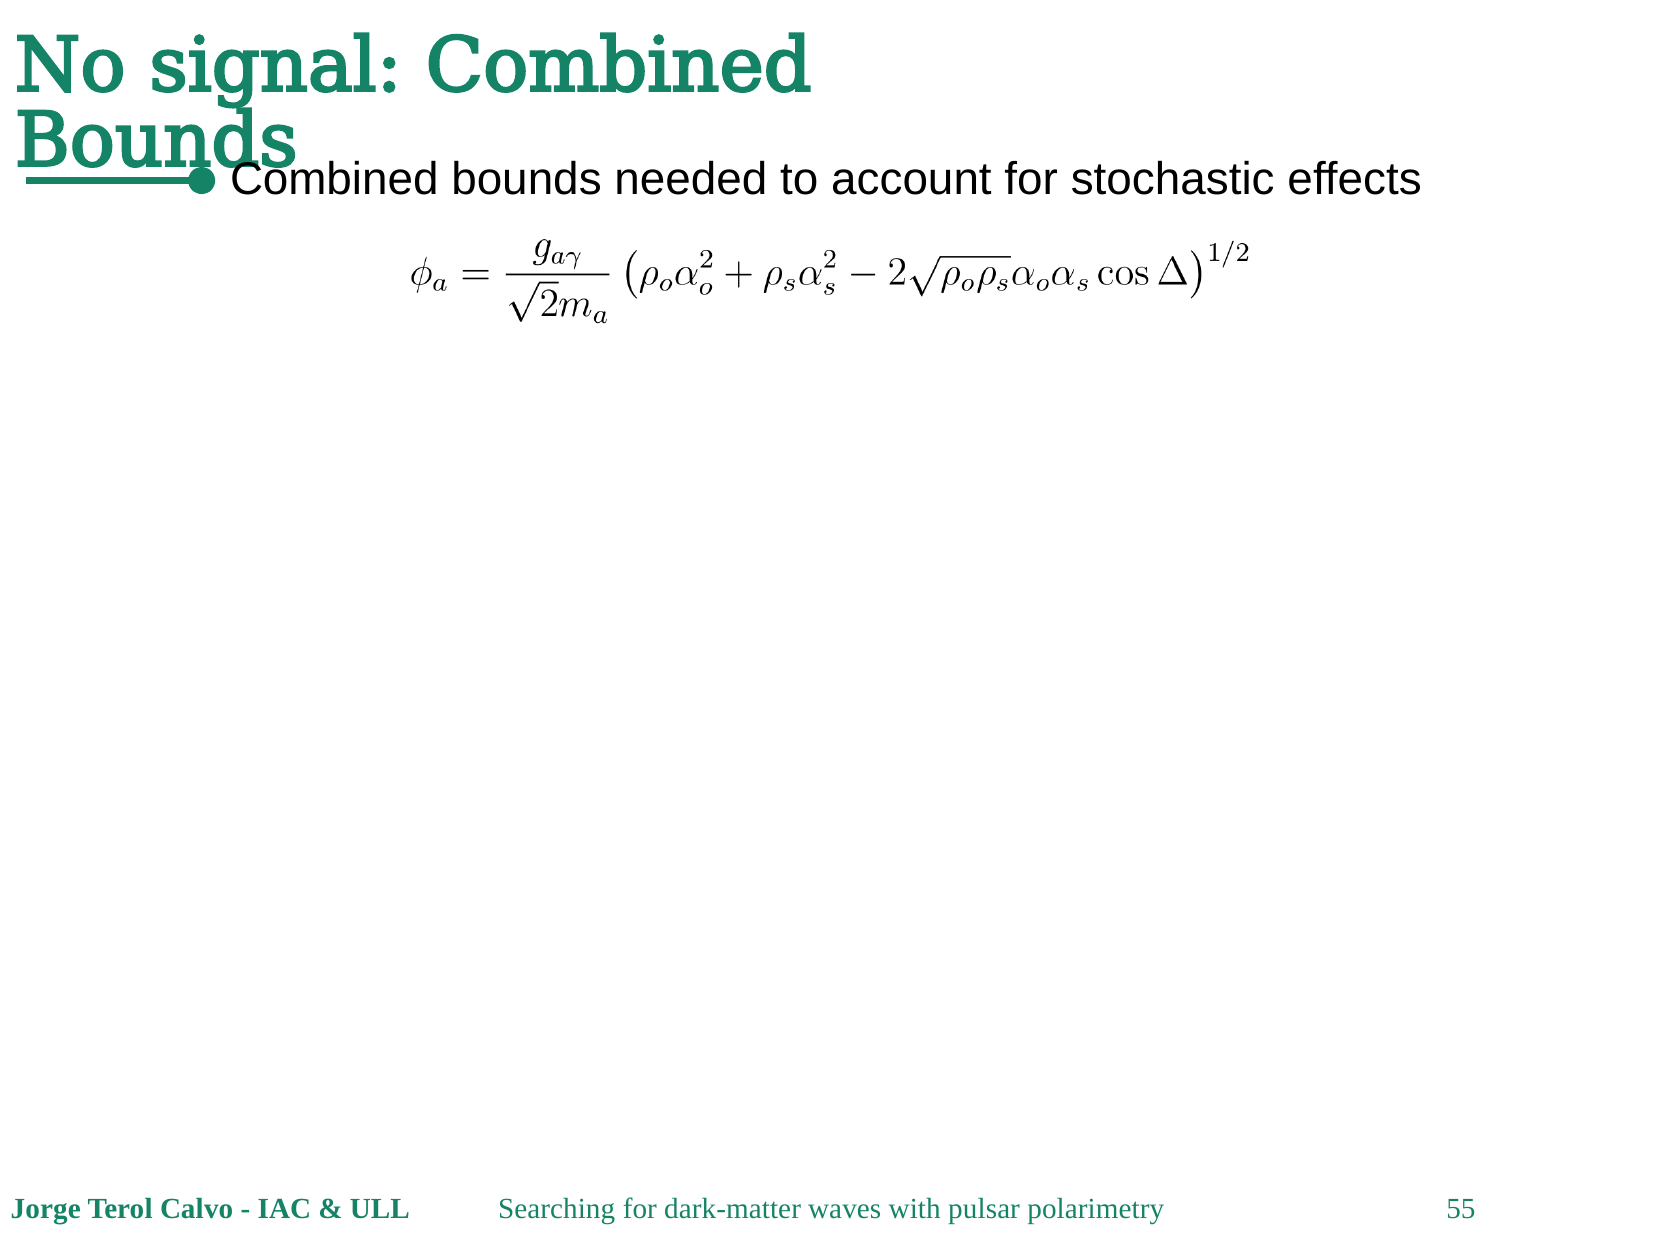

No signal: Combined Bounds
Combined bounds needed to account for stochastic effects
Jorge Terol Calvo - IAC & ULL
Searching for dark-matter waves with pulsar polarimetry
55